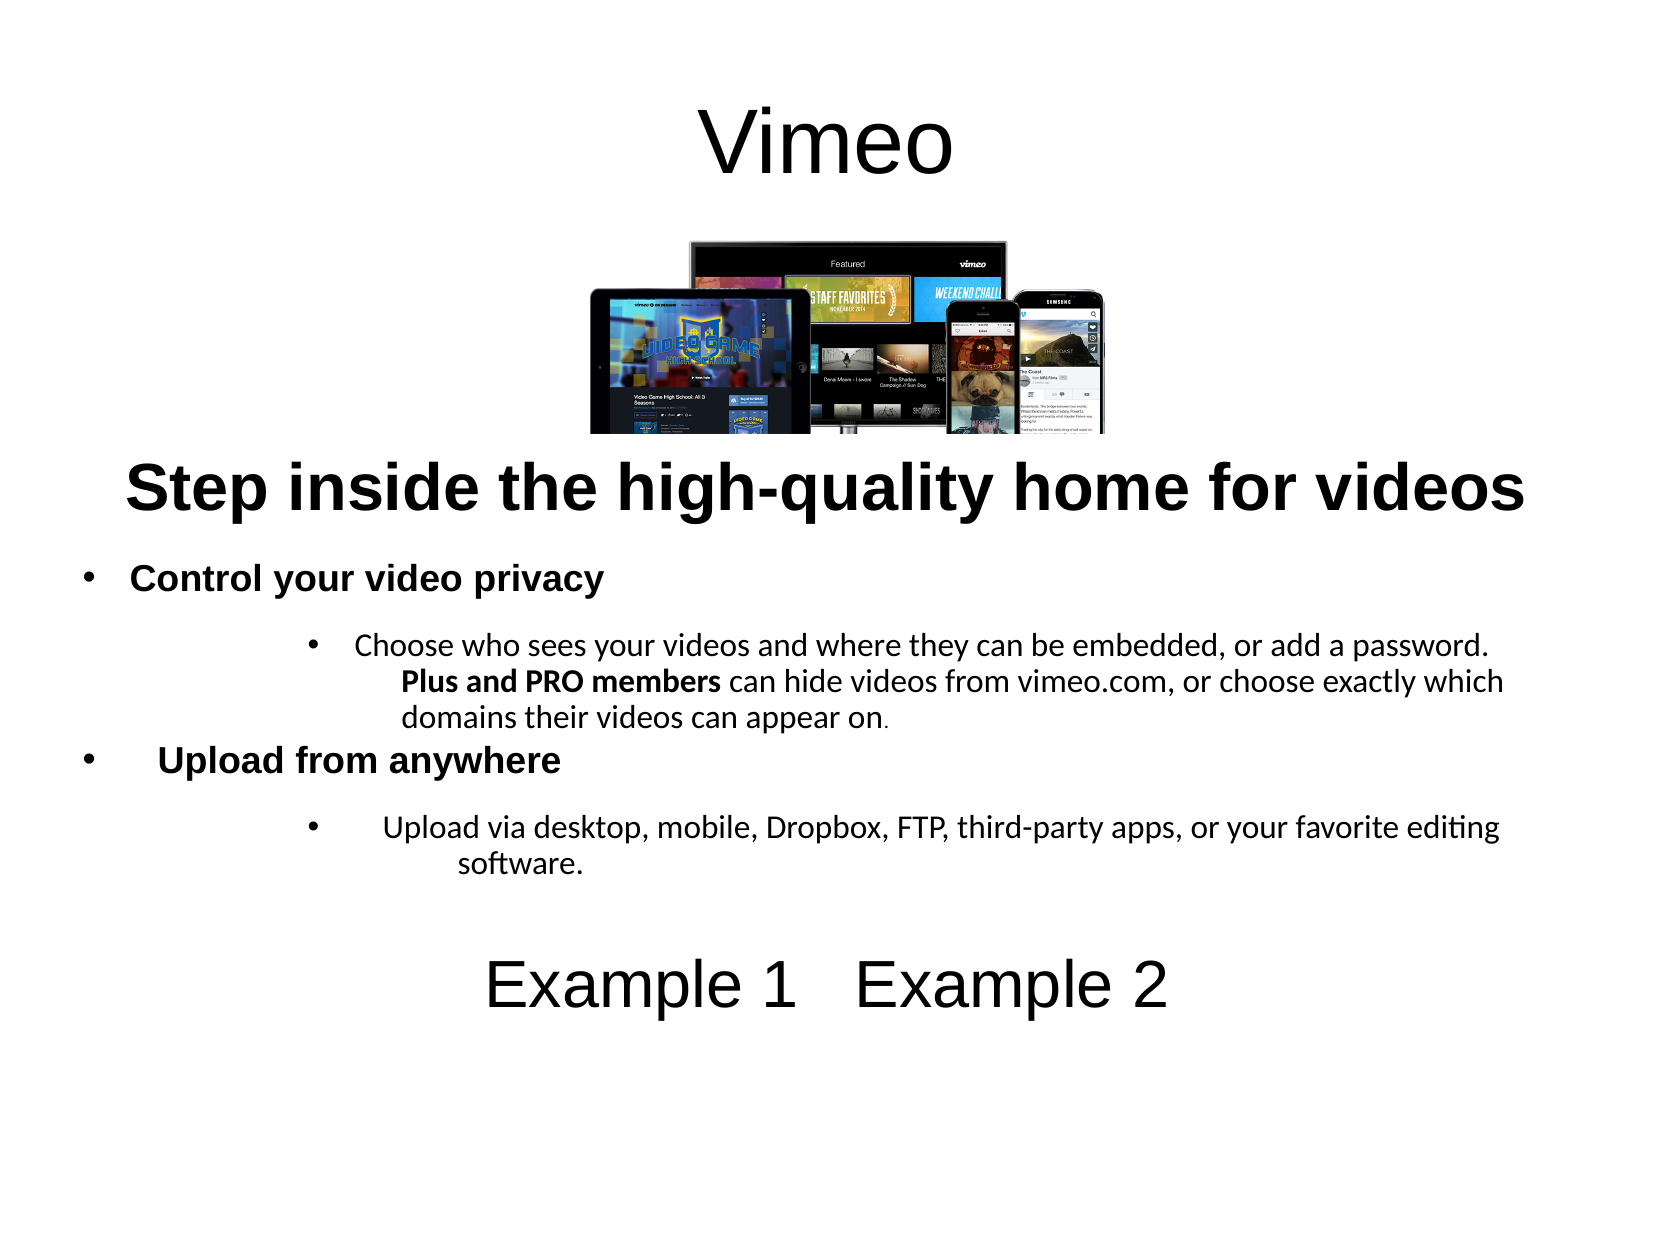

# Vimeo
Step inside the high-quality home for videos
Control your video privacy
Choose who sees your videos and where they can be embedded, or add a password. Plus and PRO members can hide videos from vimeo.com, or choose exactly which domains their videos can appear on.
Upload from anywhere
Upload via desktop, mobile, Dropbox, FTP, third-party apps, or your favorite editing software.
Example 1 Example 2